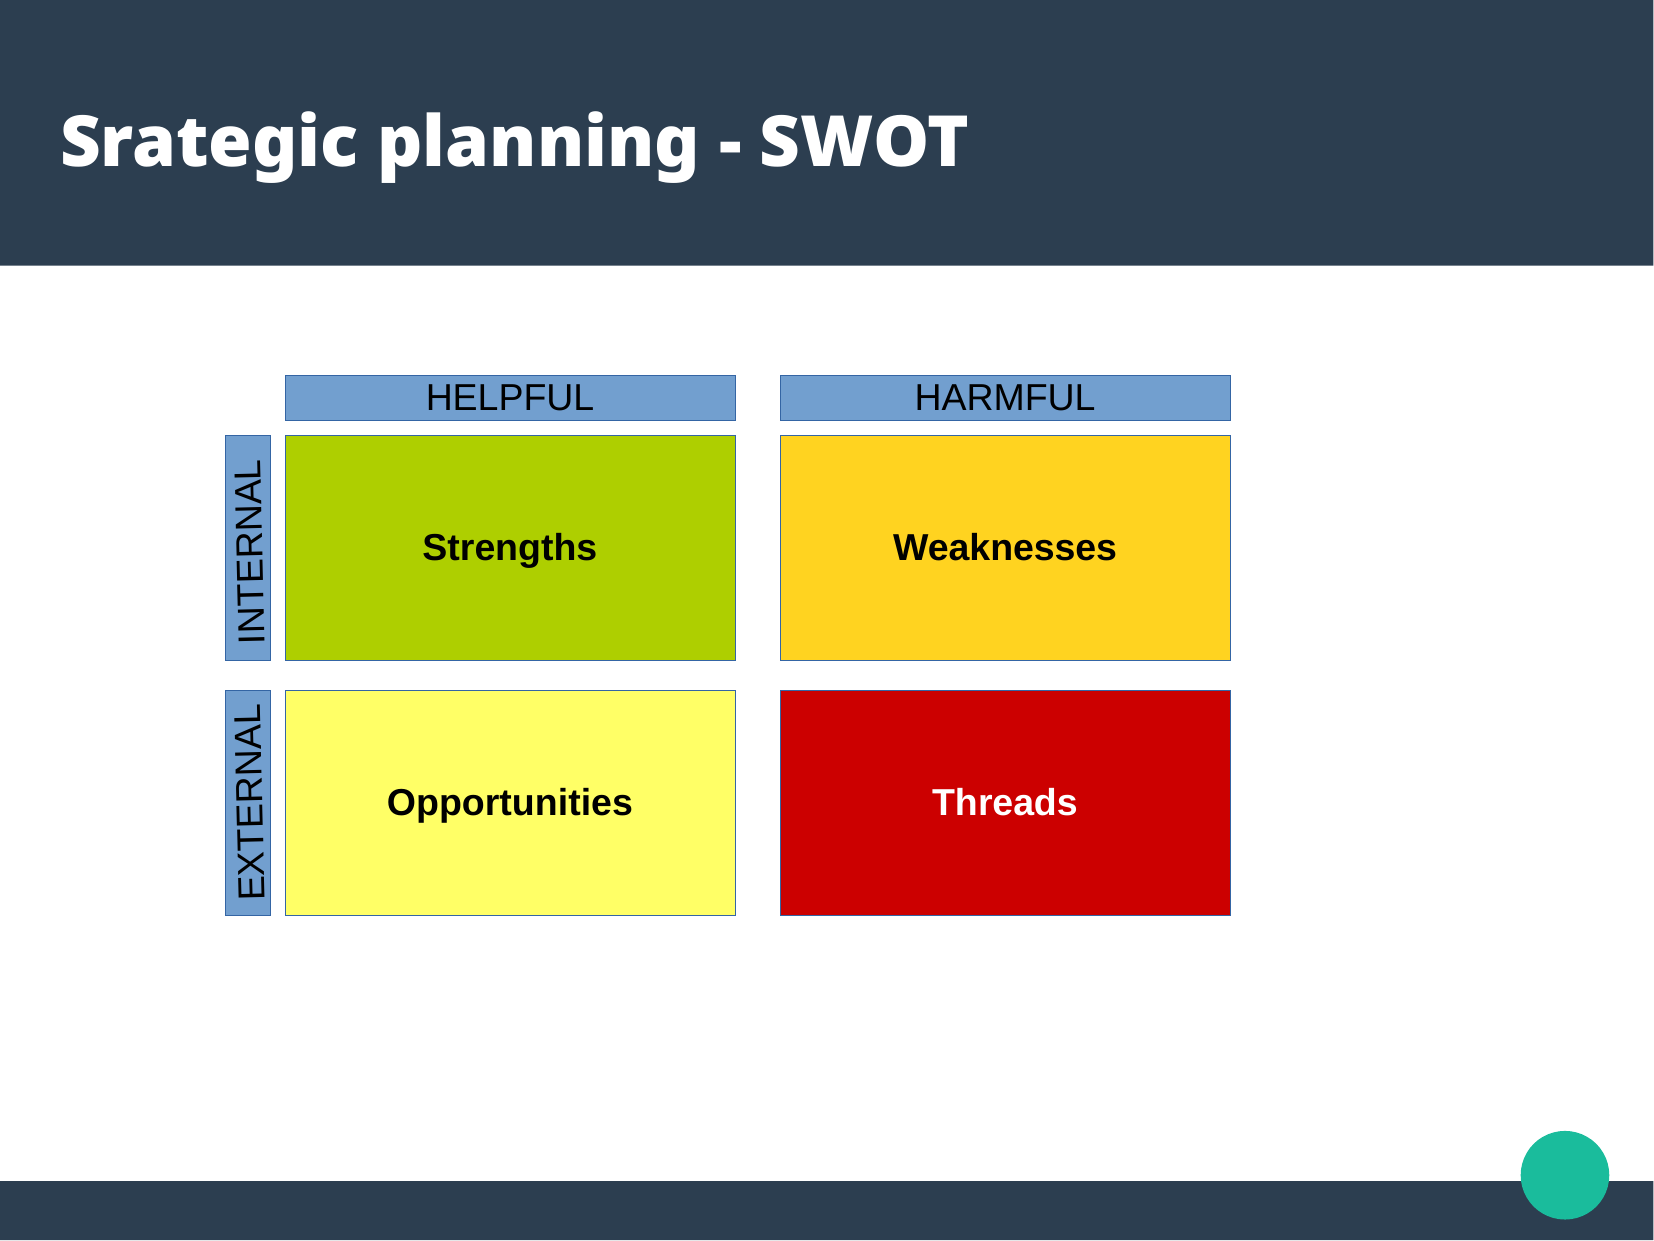

# Srategic planning - SWOT
HELPFUL
HARMFUL
Strengths
Weaknesses
INTERNAL
Opportunities
Threads
EXTERNAL